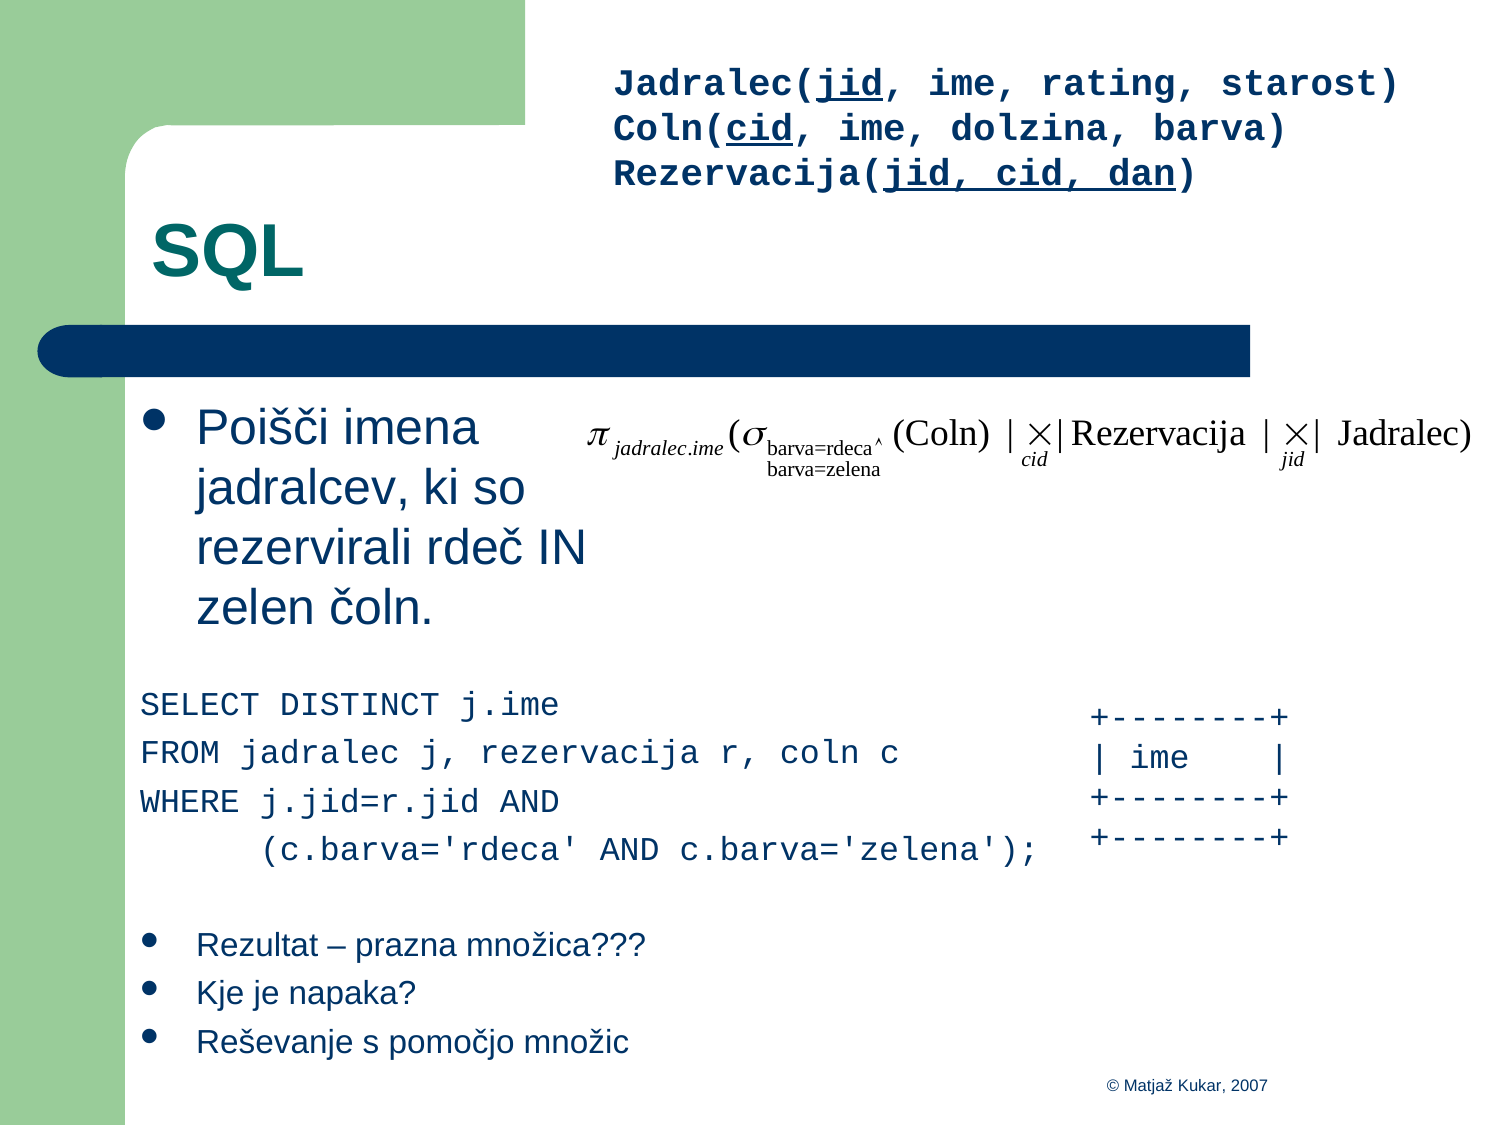

Jadralec(jid, ime, rating, starost)
Coln(cid, ime, dolzina, barva)
Rezervacija(jid, cid, dan)
# SQL
Poišči imena jadralcev, ki so rezervirali rdeč IN zelen čoln.
SELECT DISTINCT j.ime
FROM jadralec j, rezervacija r, coln c
WHERE j.jid=r.jid AND
 (c.barva='rdeca' AND c.barva='zelena');
Rezultat – prazna množica???
Kje je napaka?
Reševanje s pomočjo množic
+--------+
| ime |
+--------+
+--------+
© Matjaž Kukar, 2007